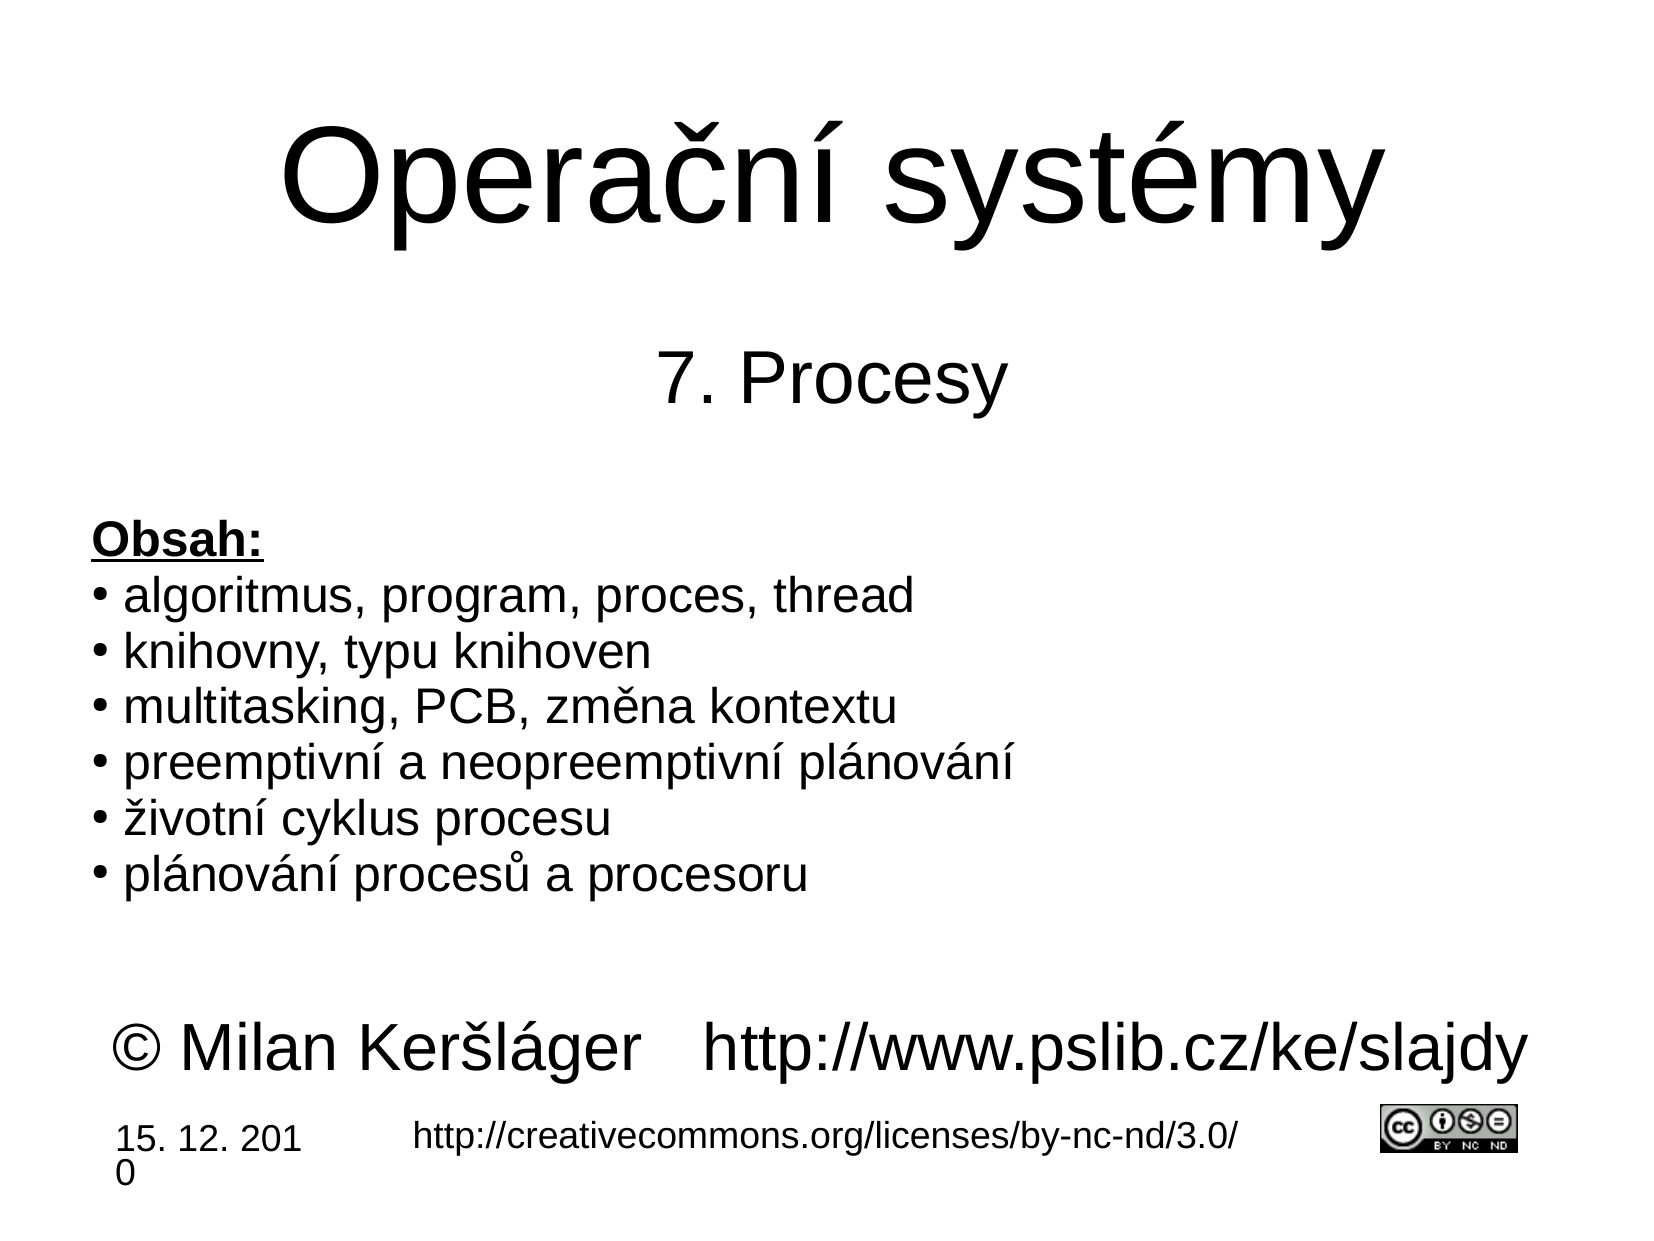

# Operační systémy 7. Procesy
Obsah:
 algoritmus, program, proces, thread
 knihovny, typu knihoven
 multitasking, PCB, změna kontextu
 preemptivní a neopreemptivní plánování
 životní cyklus procesu
 plánování procesů a procesoru
© Milan Keršláger	http://www.pslib.cz/ke/slajdy
http://creativecommons.org/licenses/by-nc-nd/3.0/
15. 12. 2010